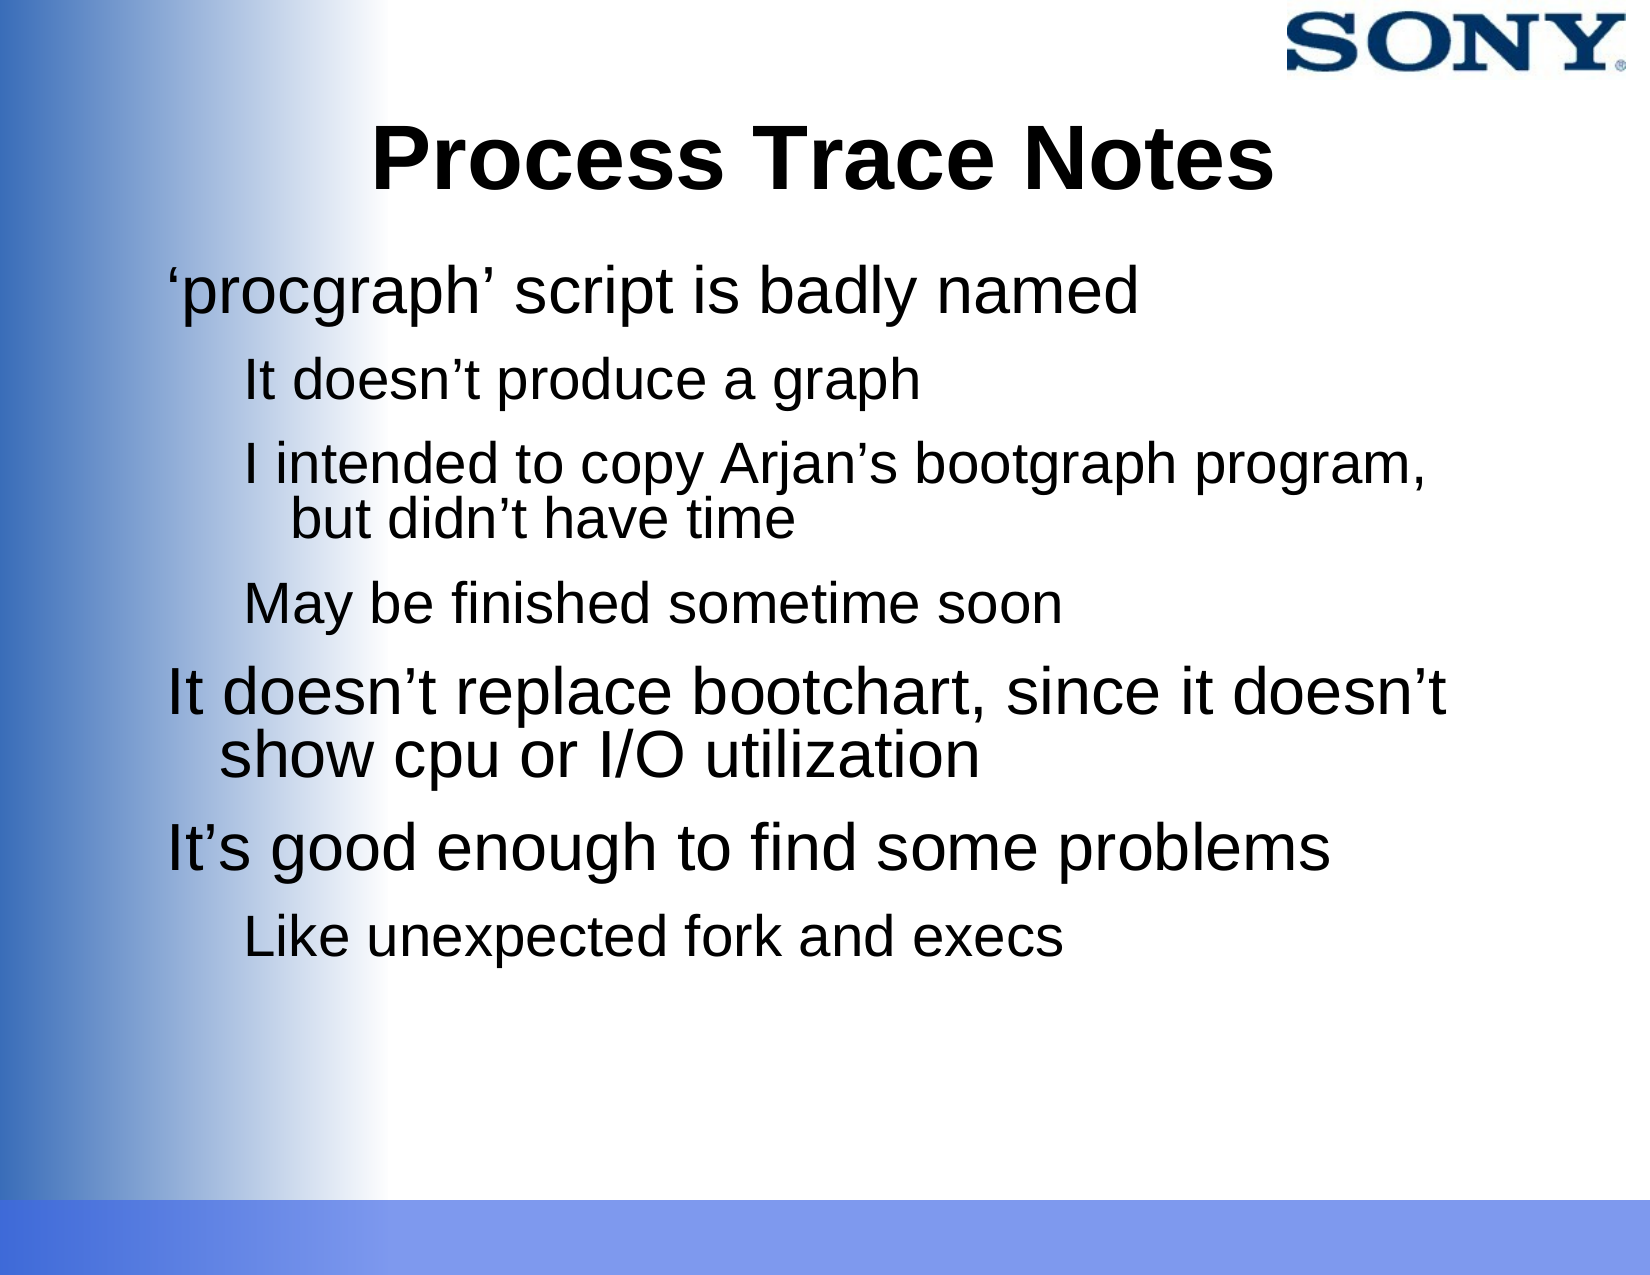

# Process Trace Notes
‘procgraph’ script is badly named
It doesn’t produce a graph
I intended to copy Arjan’s bootgraph program, but didn’t have time
May be finished sometime soon
It doesn’t replace bootchart, since it doesn’t show cpu or I/O utilization
It’s good enough to find some problems
Like unexpected fork and execs